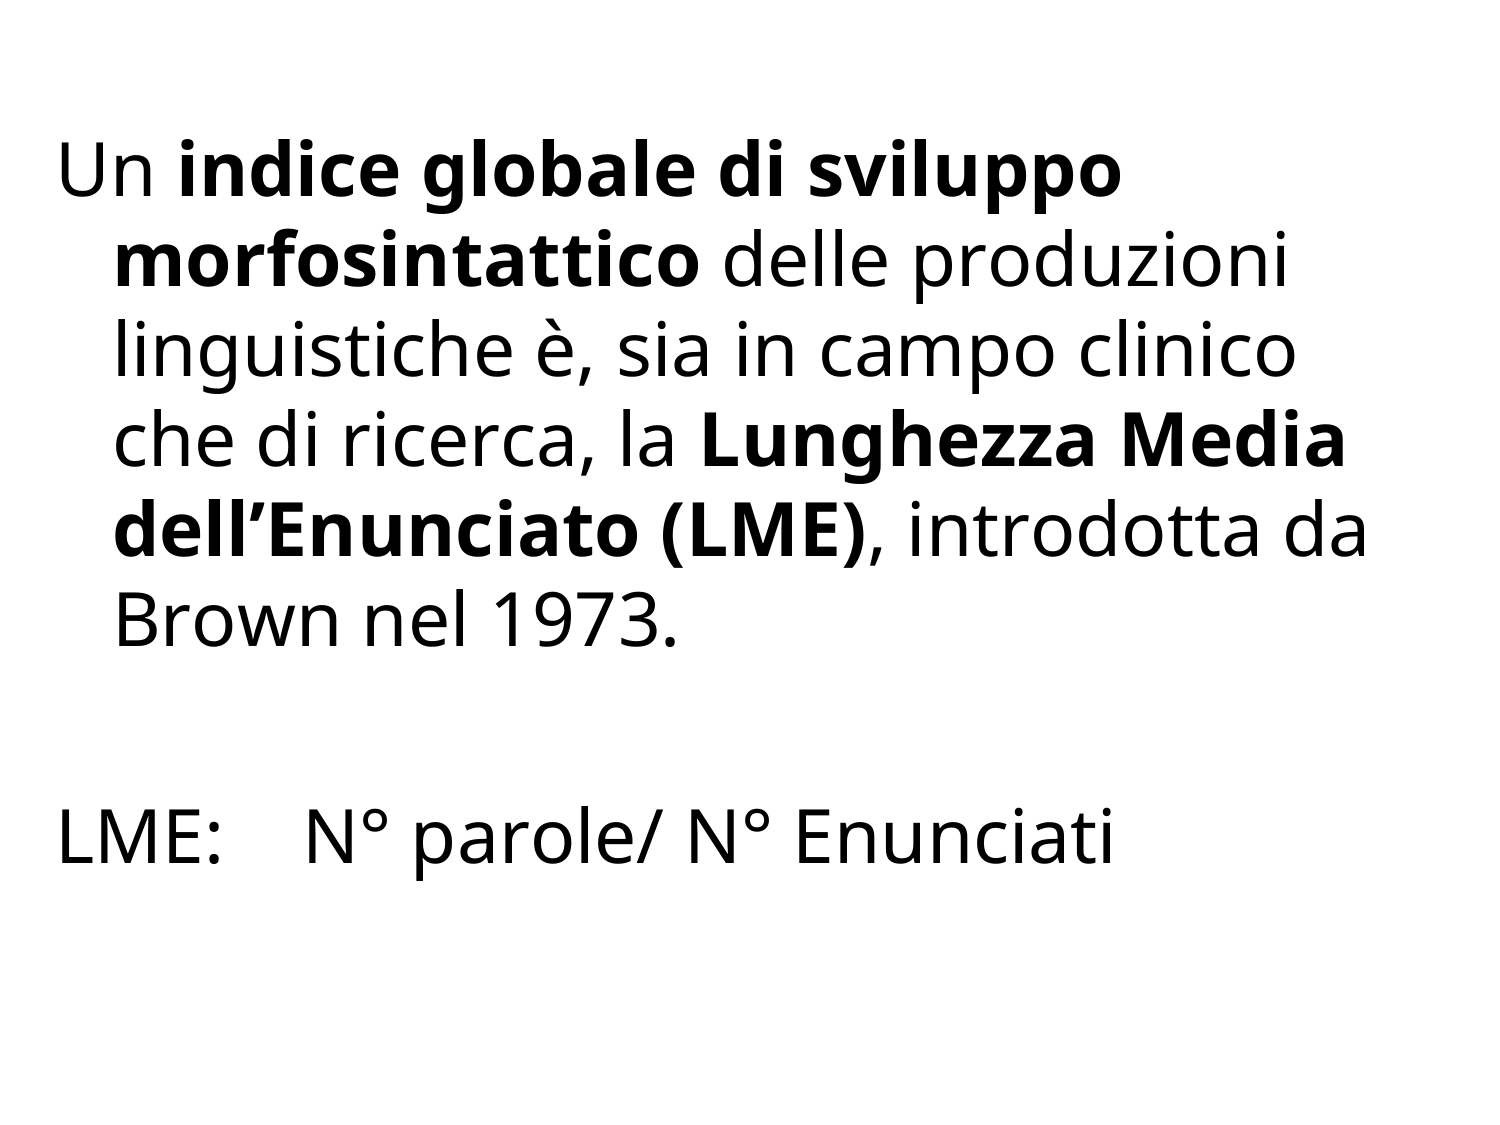

# Un indice globale di sviluppo morfosintattico delle produzioni linguistiche è, sia in campo clinico che di ricerca, la Lunghezza Media dell’Enunciato (LME), introdotta da Brown nel 1973.
LME: N° parole/ N° Enunciati